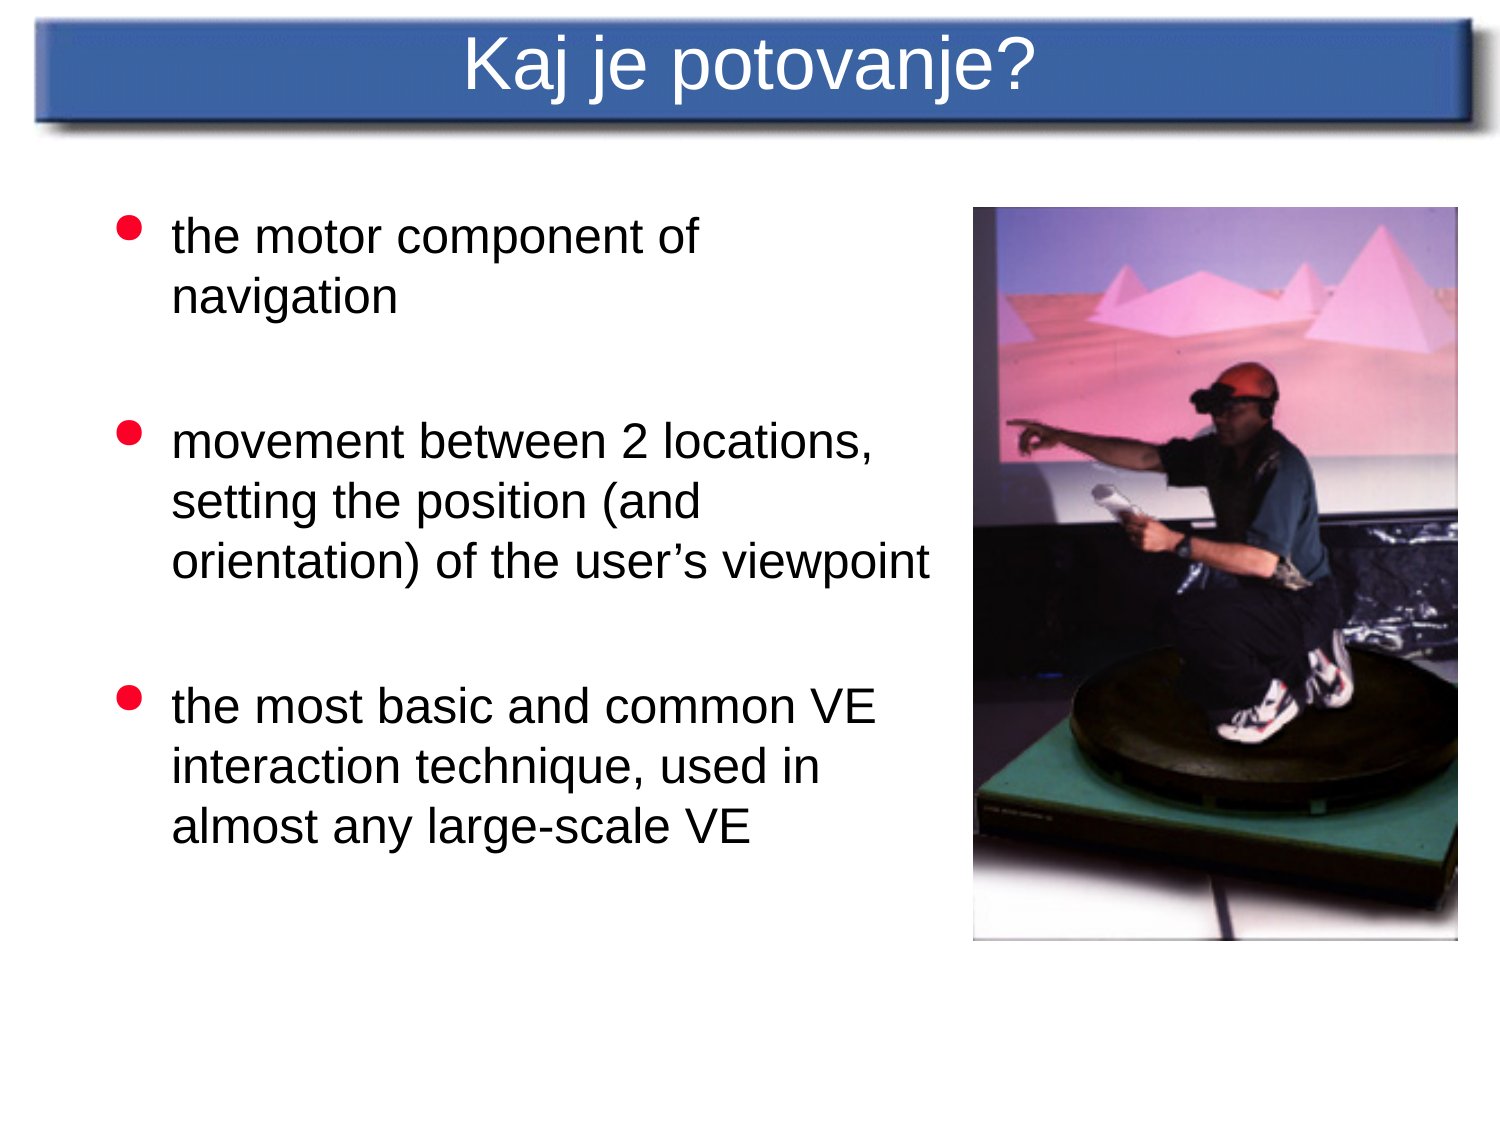

# Kaj je potovanje?
the motor component of navigation
movement between 2 locations, setting the position (and orientation) of the user’s viewpoint
the most basic and common VE interaction technique, used in almost any large-scale VE